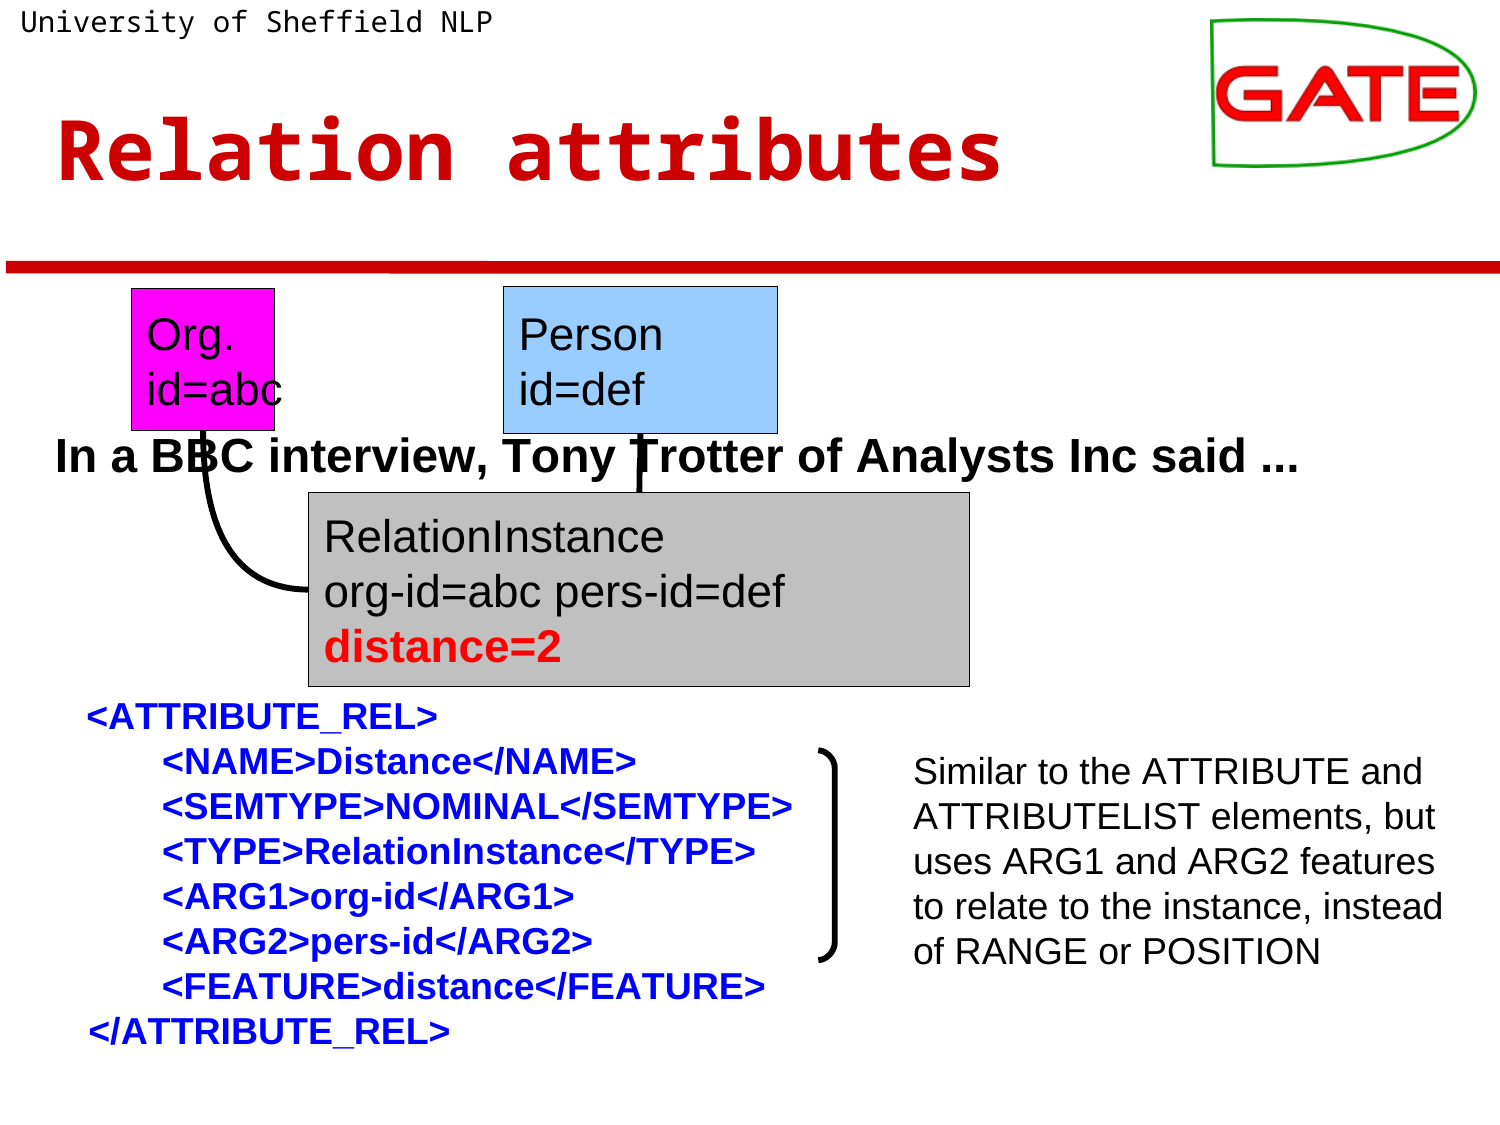

# Relation attributes
Person
id=def
Org.
id=abc
In a BBC interview, Tony Trotter of Analysts Inc said ...
RelationInstance
org-id=abc pers-id=def
distance=2
	<ATTRIBUTE_REL>
 		<NAME>Distance</NAME>
	 <SEMTYPE>NOMINAL</SEMTYPE>
 		<TYPE>RelationInstance</TYPE>
 		<ARG1>org-id</ARG1>
 		<ARG2>pers-id</ARG2>
	 <FEATURE>distance</FEATURE>
	</ATTRIBUTE_REL>
Similar to the ATTRIBUTE and
ATTRIBUTELIST elements, but
uses ARG1 and ARG2 features
to relate to the instance, instead
of RANGE or POSITION